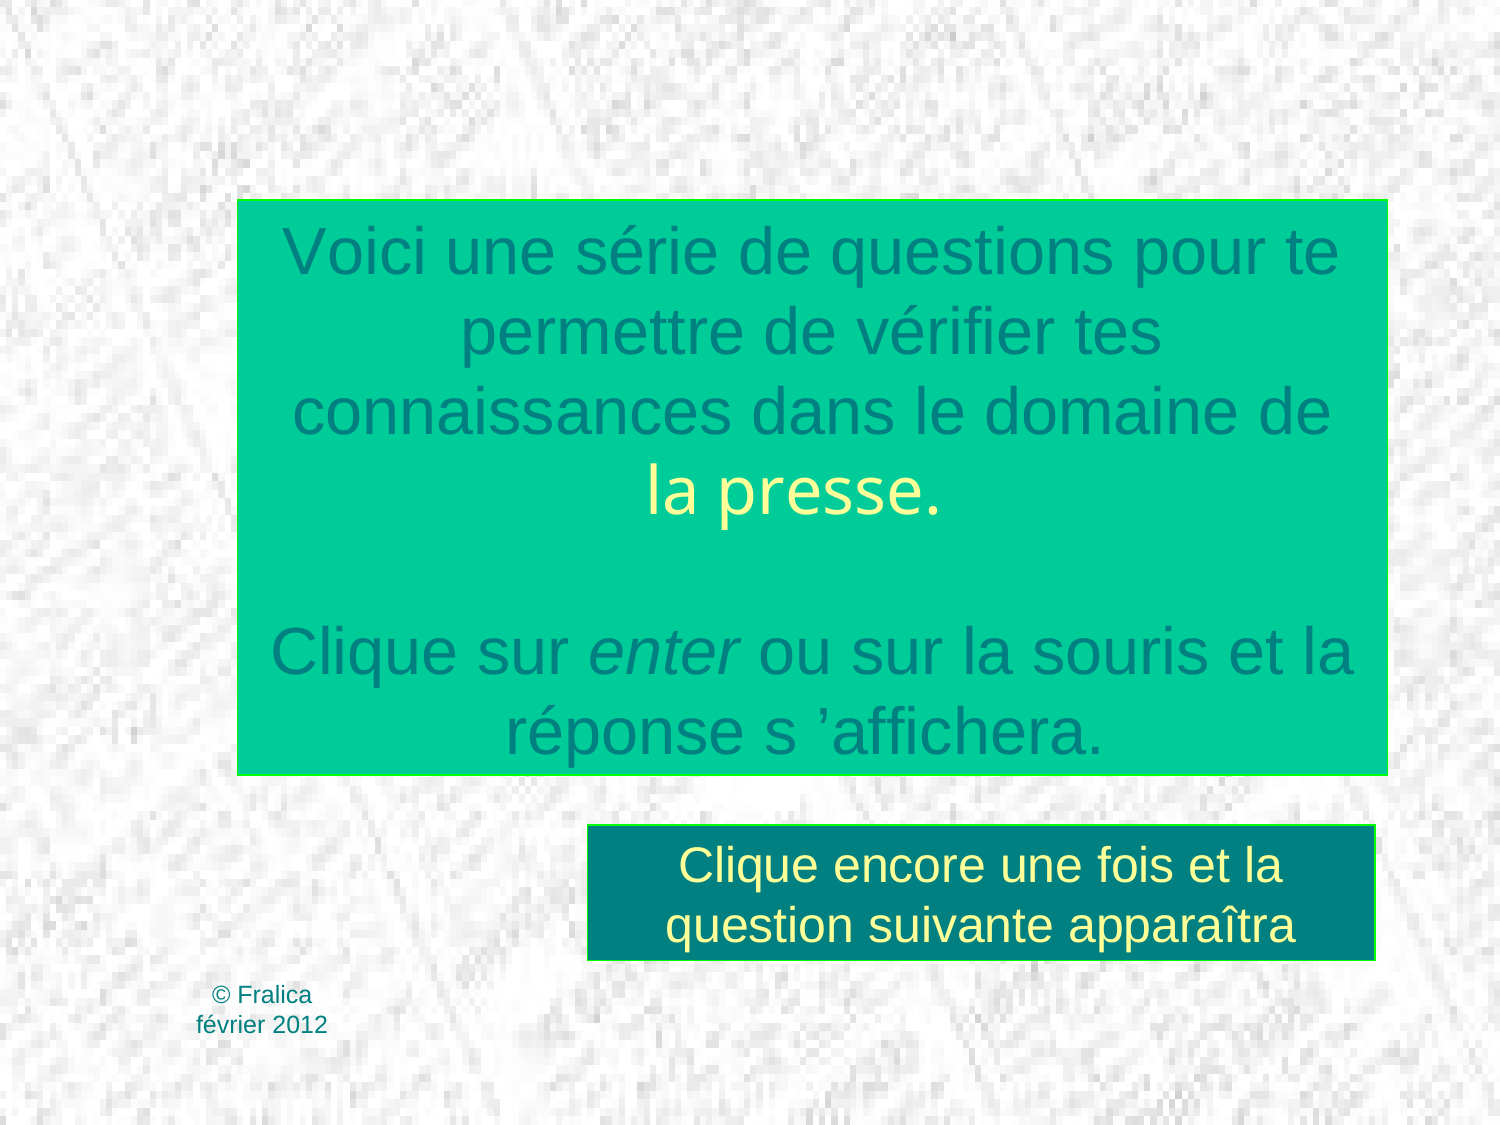

Voici une série de questions pour te permettre de vérifier tes connaissances dans le domaine de
la presse.
Clique sur enter ou sur la souris et la réponse s ’affichera.
Clique encore une fois et la question suivante apparaîtra
© Fralica
février 2012
1